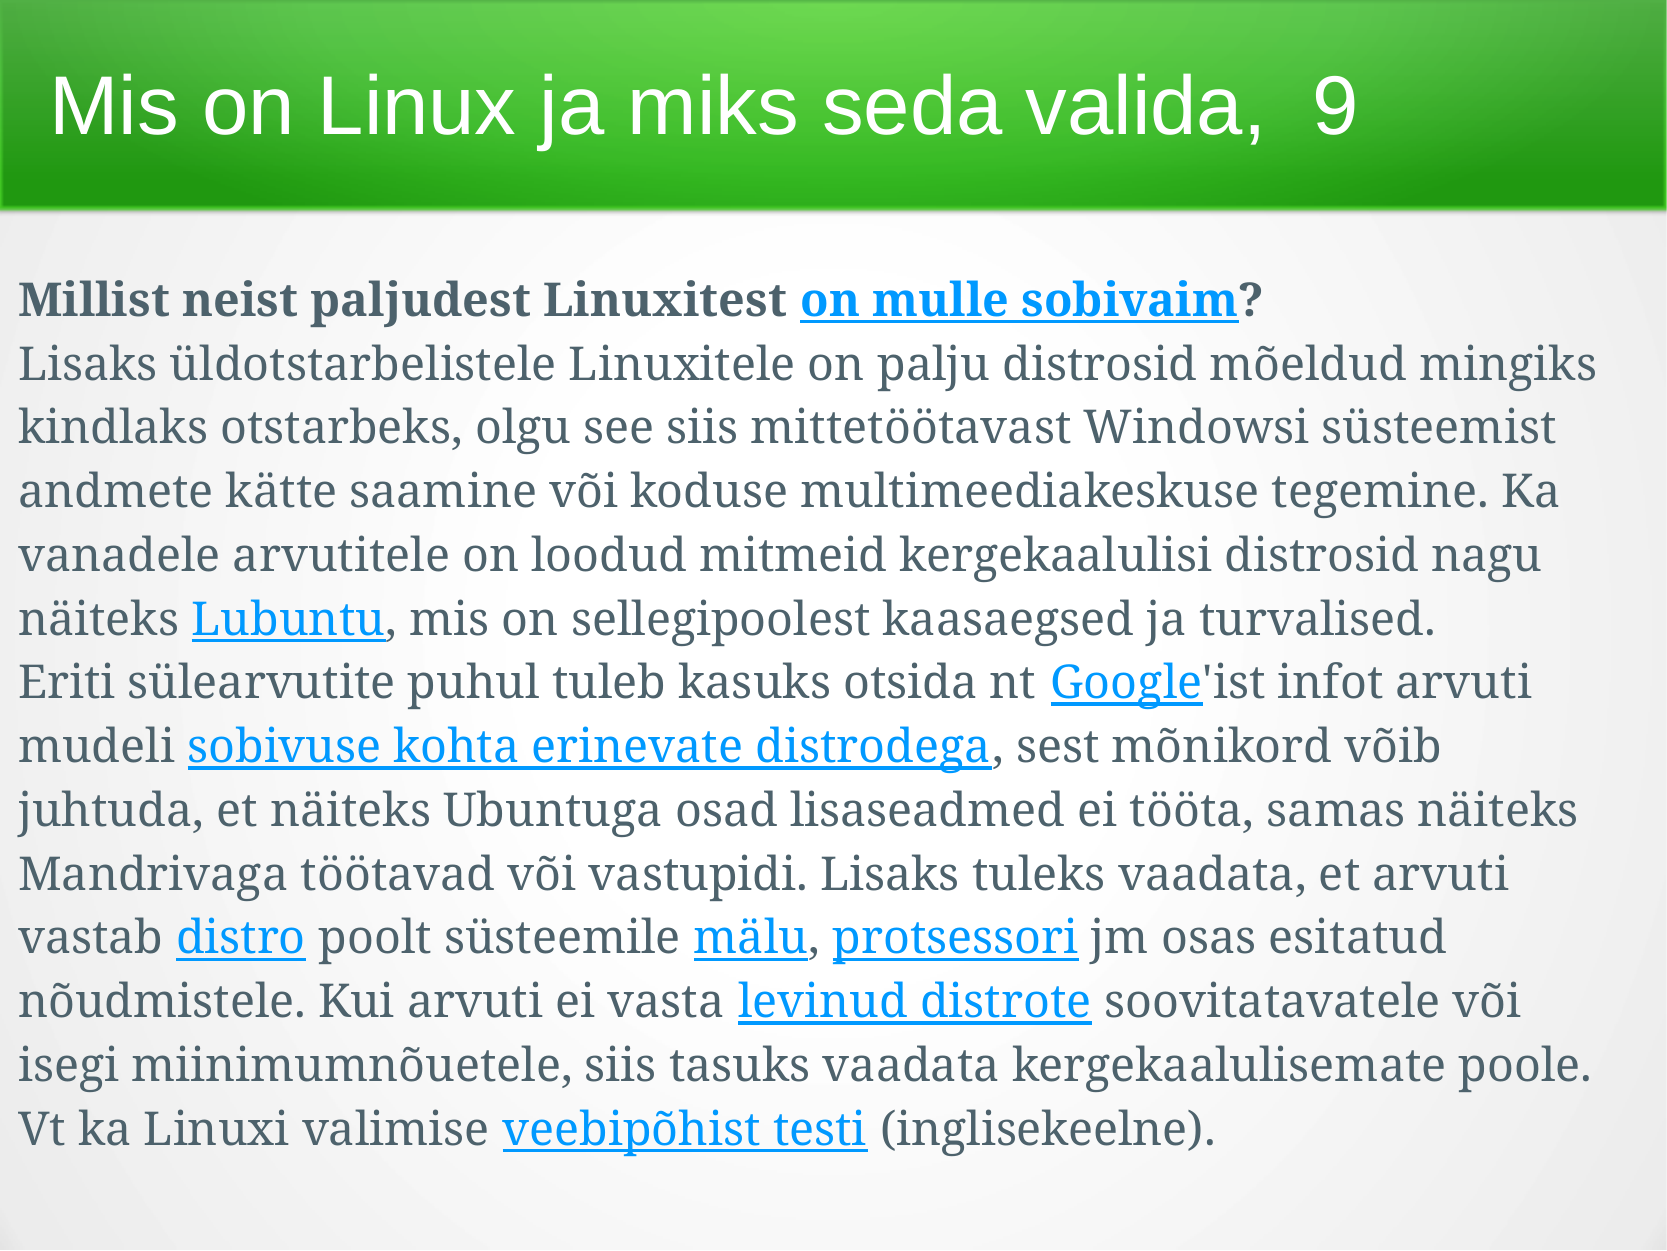

# Mis on Linux ja miks seda valida,  9
Millist neist paljudest Linuxitest on mulle sobivaim?
Lisaks üldotstarbelistele Linuxitele on palju distrosid mõeldud mingiks kindlaks otstarbeks, olgu see siis mittetöötavast Windowsi süsteemist andmete kätte saamine või koduse multimeediakeskuse tegemine. Ka vanadele arvutitele on loodud mitmeid kergekaalulisi distrosid nagu näiteks Lubuntu, mis on sellegipoolest kaasaegsed ja turvalised.
Eriti sülearvutite puhul tuleb kasuks otsida nt Google'ist infot arvuti mudeli sobivuse kohta erinevate distrodega, sest mõnikord võib juhtuda, et näiteks Ubuntuga osad lisaseadmed ei tööta, samas näiteks Mandrivaga töötavad või vastupidi. Lisaks tuleks vaadata, et arvuti vastab distro poolt süsteemile mälu, protsessori jm osas esitatud nõudmistele. Kui arvuti ei vasta levinud distrote soovitatavatele või isegi miinimumnõuetele, siis tasuks vaadata kergekaalulisemate poole. Vt ka Linuxi valimise veebipõhist testi (inglisekeelne).